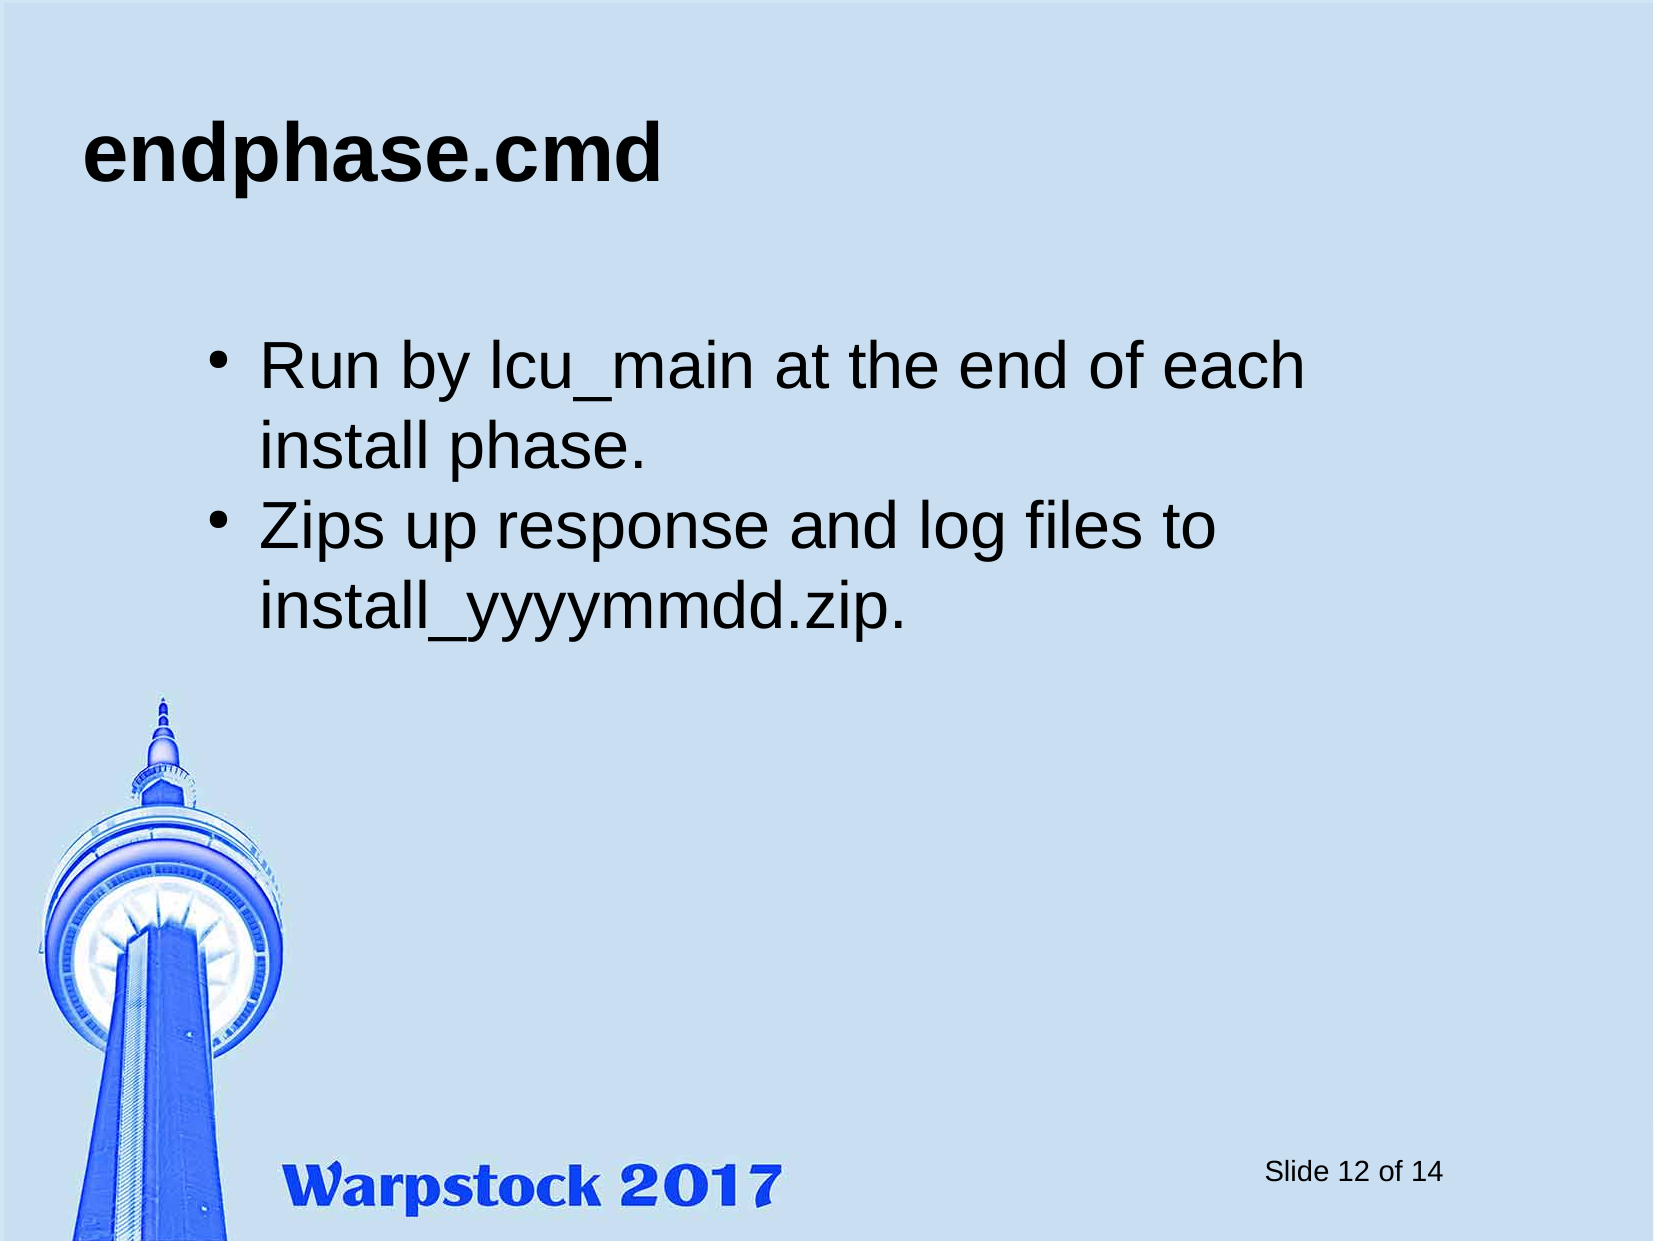

# endphase.cmd
Run by lcu_main at the end of each install phase.
Zips up response and log files to install_yyyymmdd.zip.